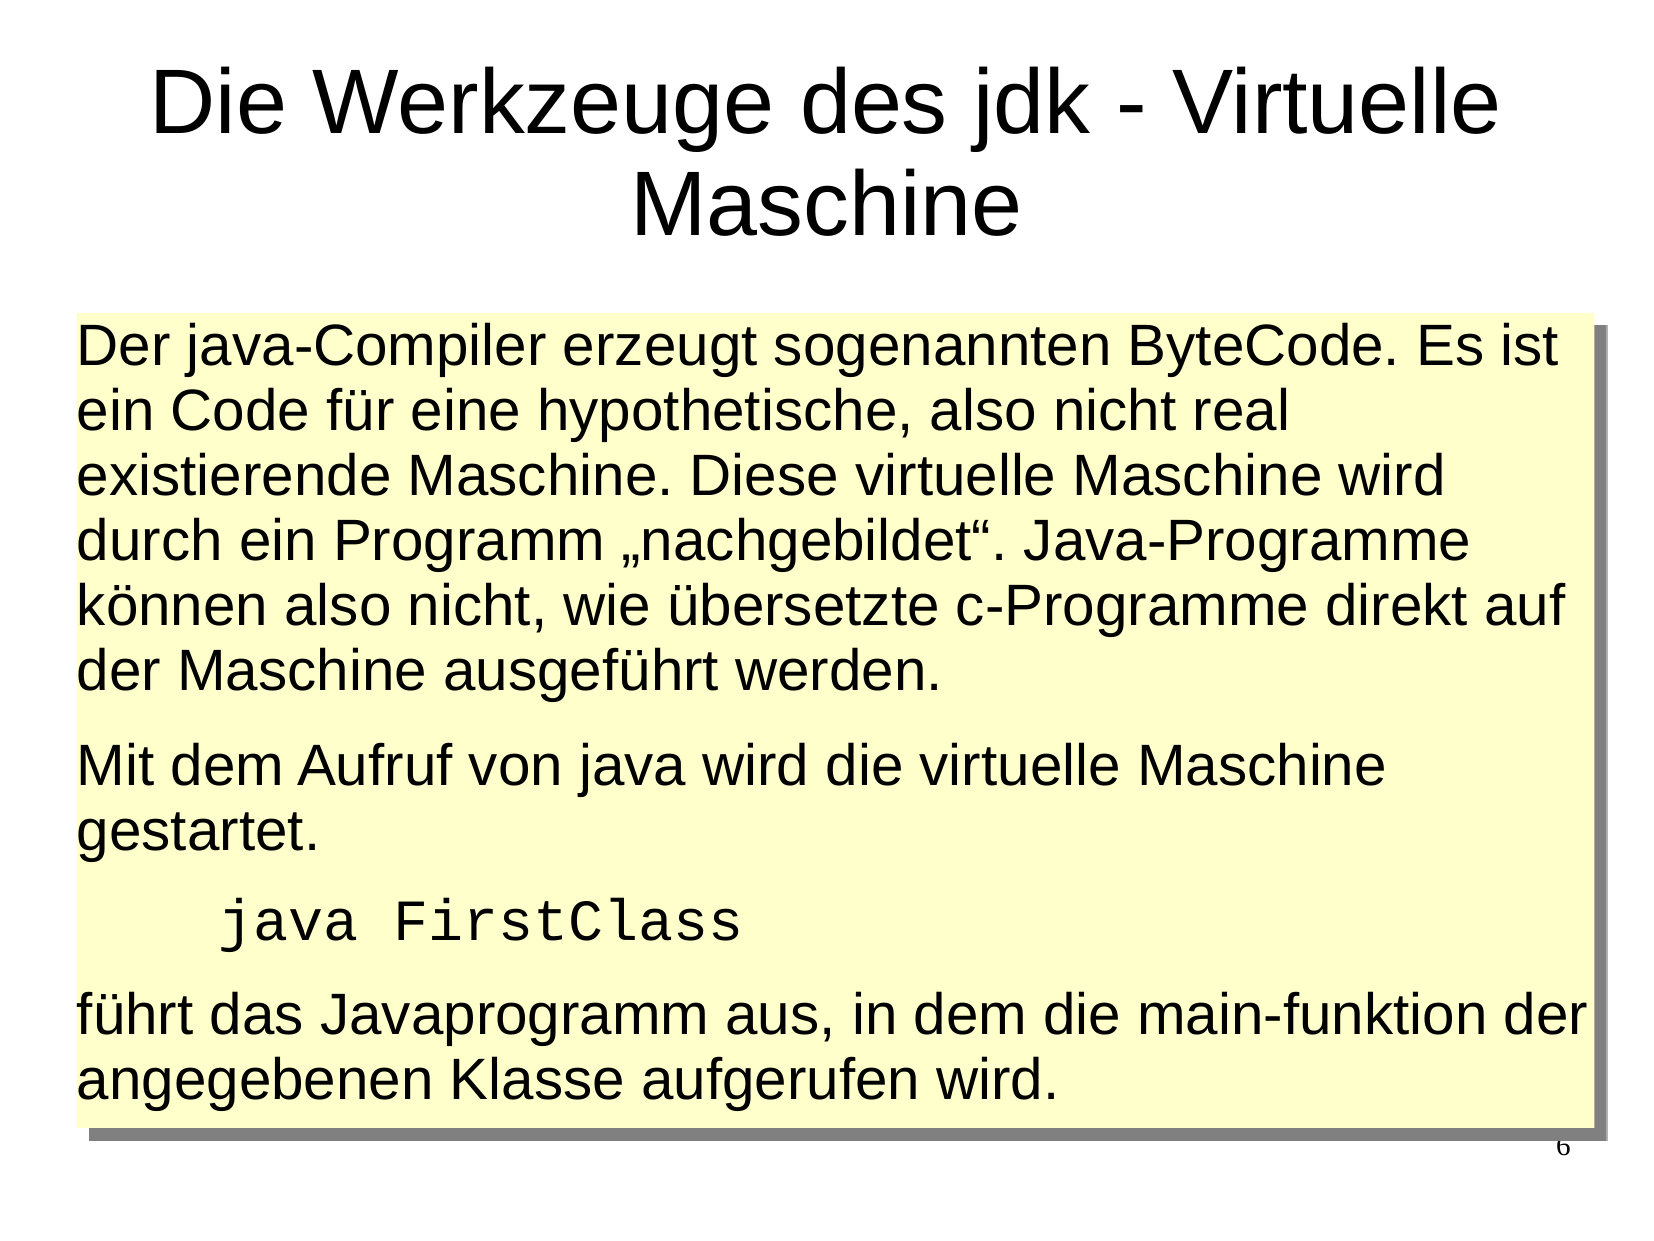

# Die Werkzeuge des jdk - Virtuelle Maschine
Der java-Compiler erzeugt sogenannten ByteCode. Es ist ein Code für eine hypothetische, also nicht real existierende Maschine. Diese virtuelle Maschine wird durch ein Programm „nachgebildet“. Java-Programme können also nicht, wie übersetzte c-Programme direkt auf der Maschine ausgeführt werden.
Mit dem Aufruf von java wird die virtuelle Maschine gestartet.
java FirstClass
führt das Javaprogramm aus, in dem die main-funktion der angegebenen Klasse aufgerufen wird.
6